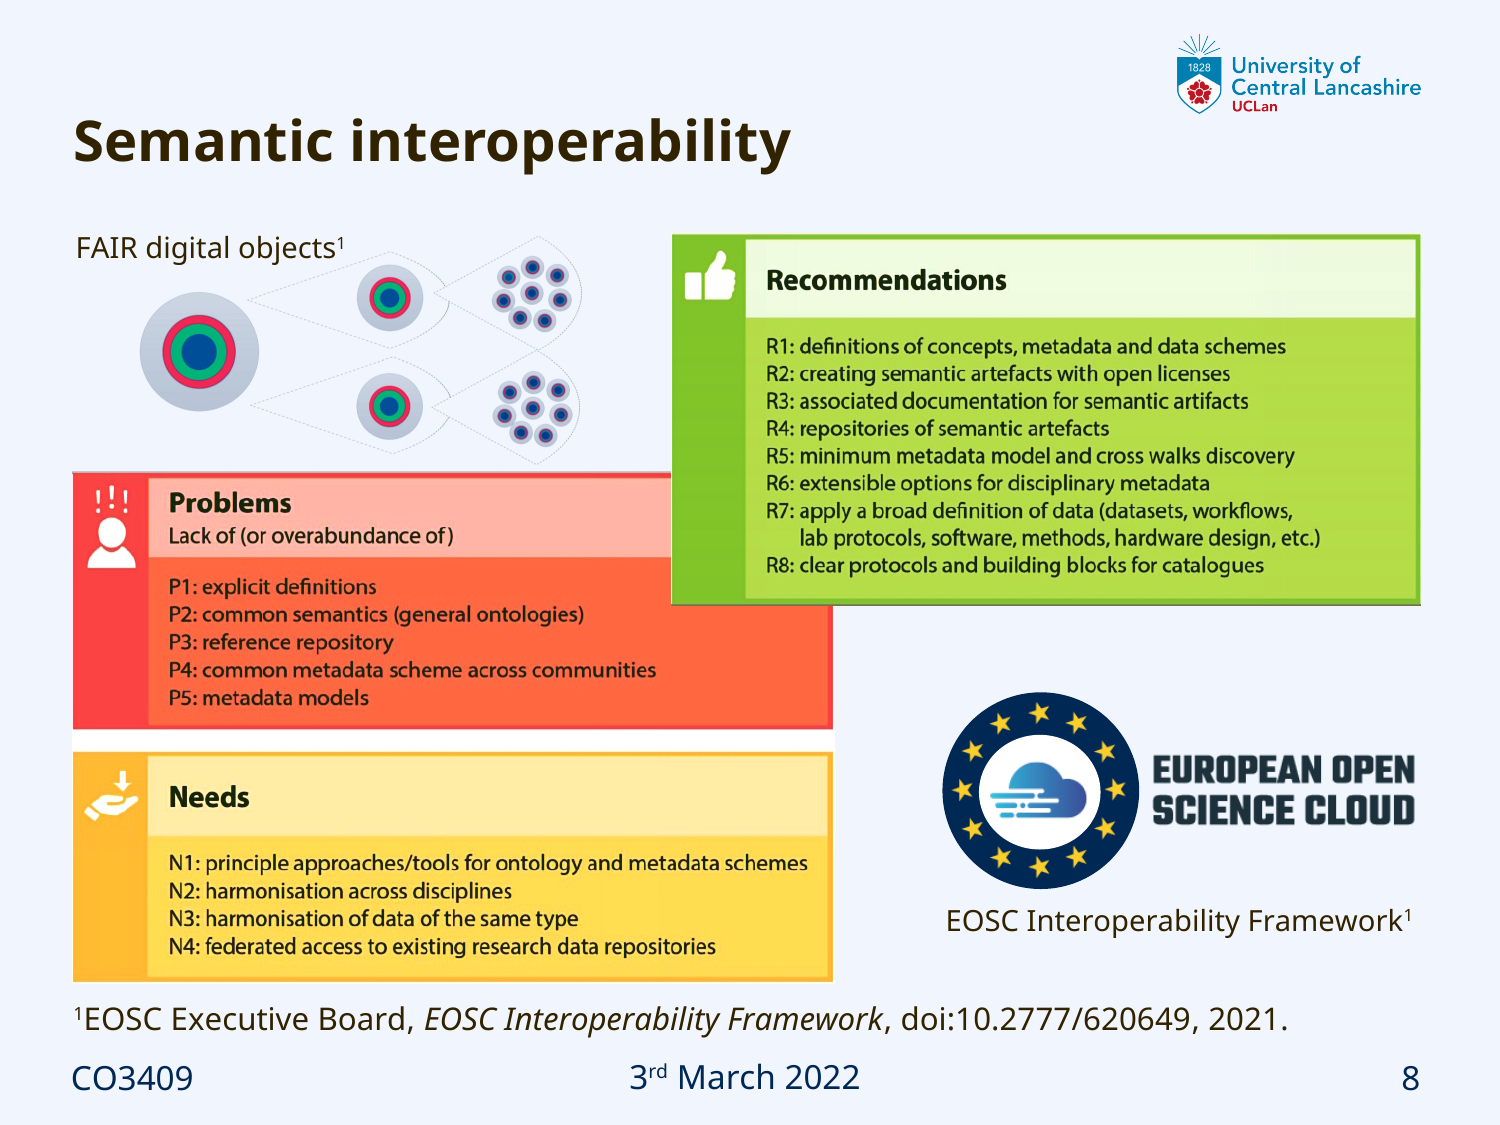

# Semantic interoperability
FAIR digital objects1
EOSC Interoperability Framework1
1EOSC Executive Board, EOSC Interoperability Framework, doi:10.2777/620649, 2021.